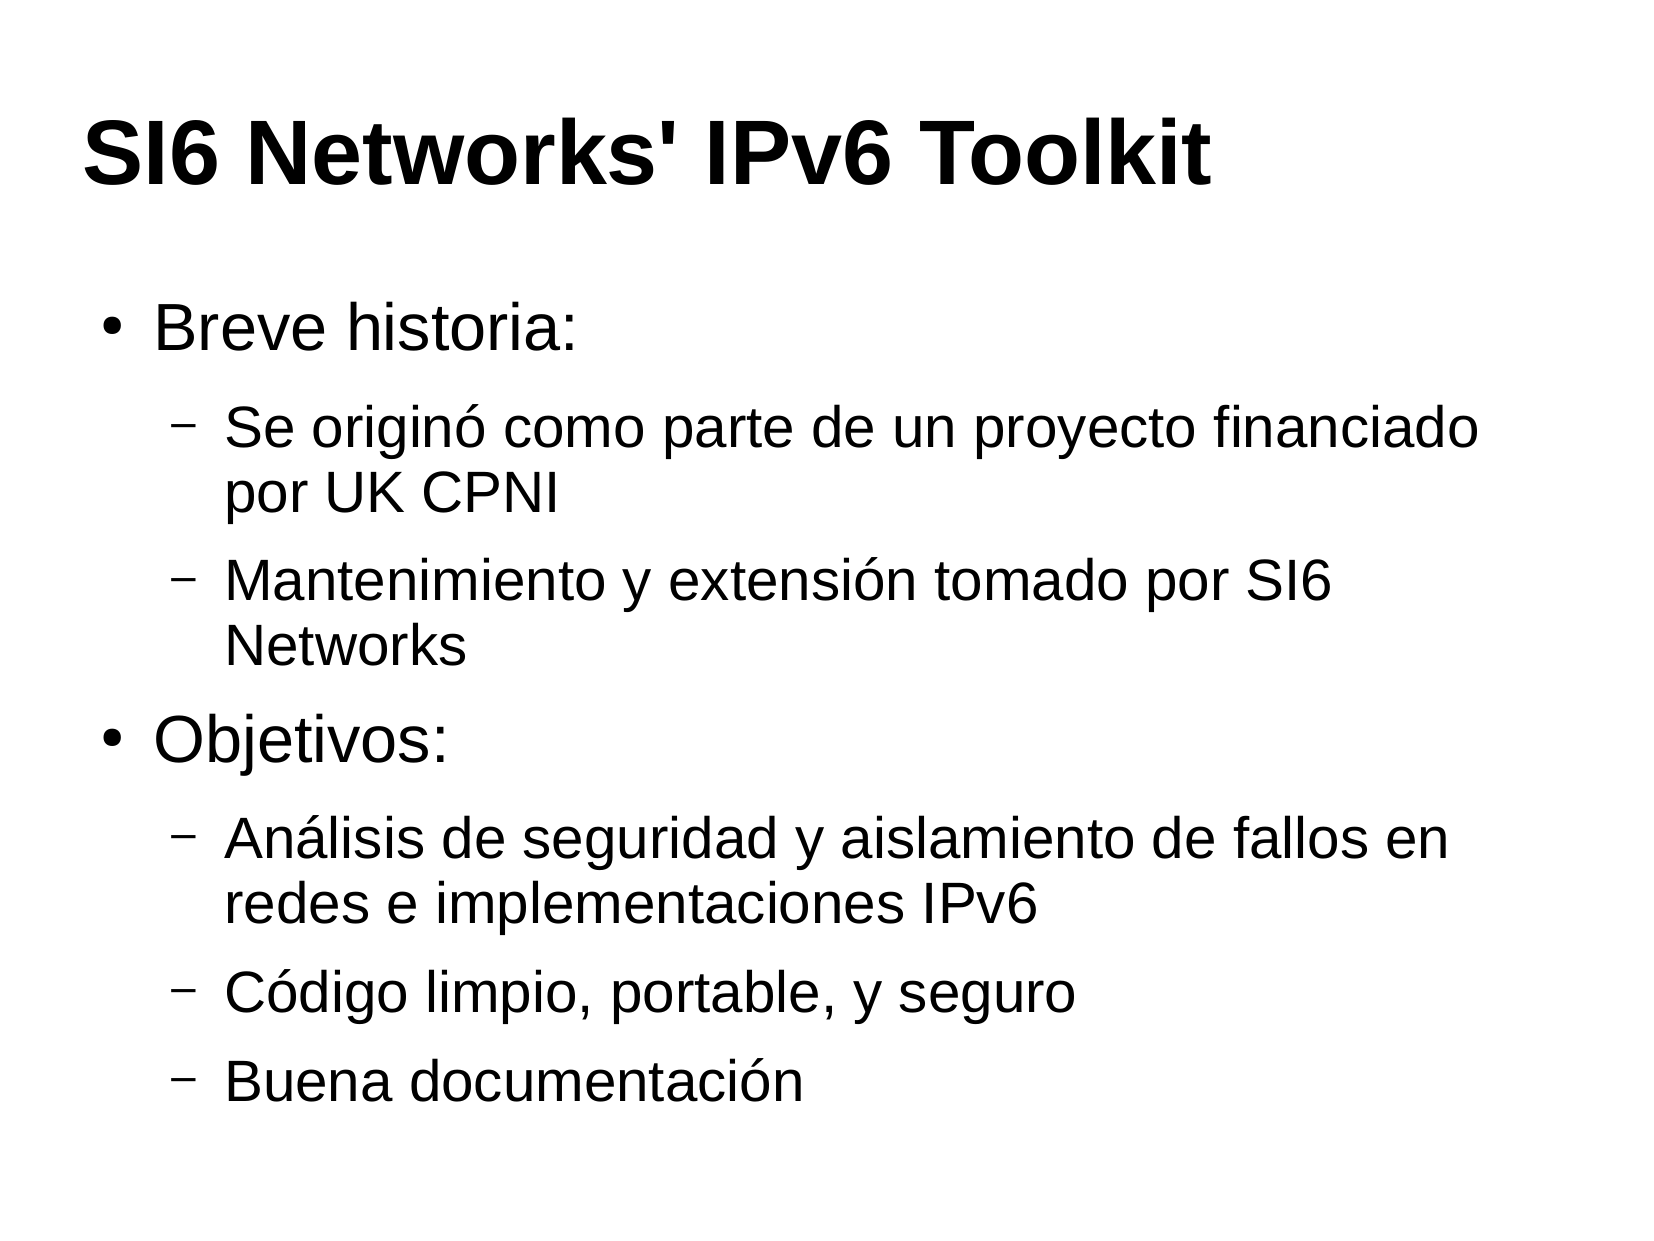

# SI6 Networks' IPv6 Toolkit
Breve historia:
Se originó como parte de un proyecto financiado por UK CPNI
Mantenimiento y extensión tomado por SI6 Networks
Objetivos:
Análisis de seguridad y aislamiento de fallos en redes e implementaciones IPv6
Código limpio, portable, y seguro
Buena documentación